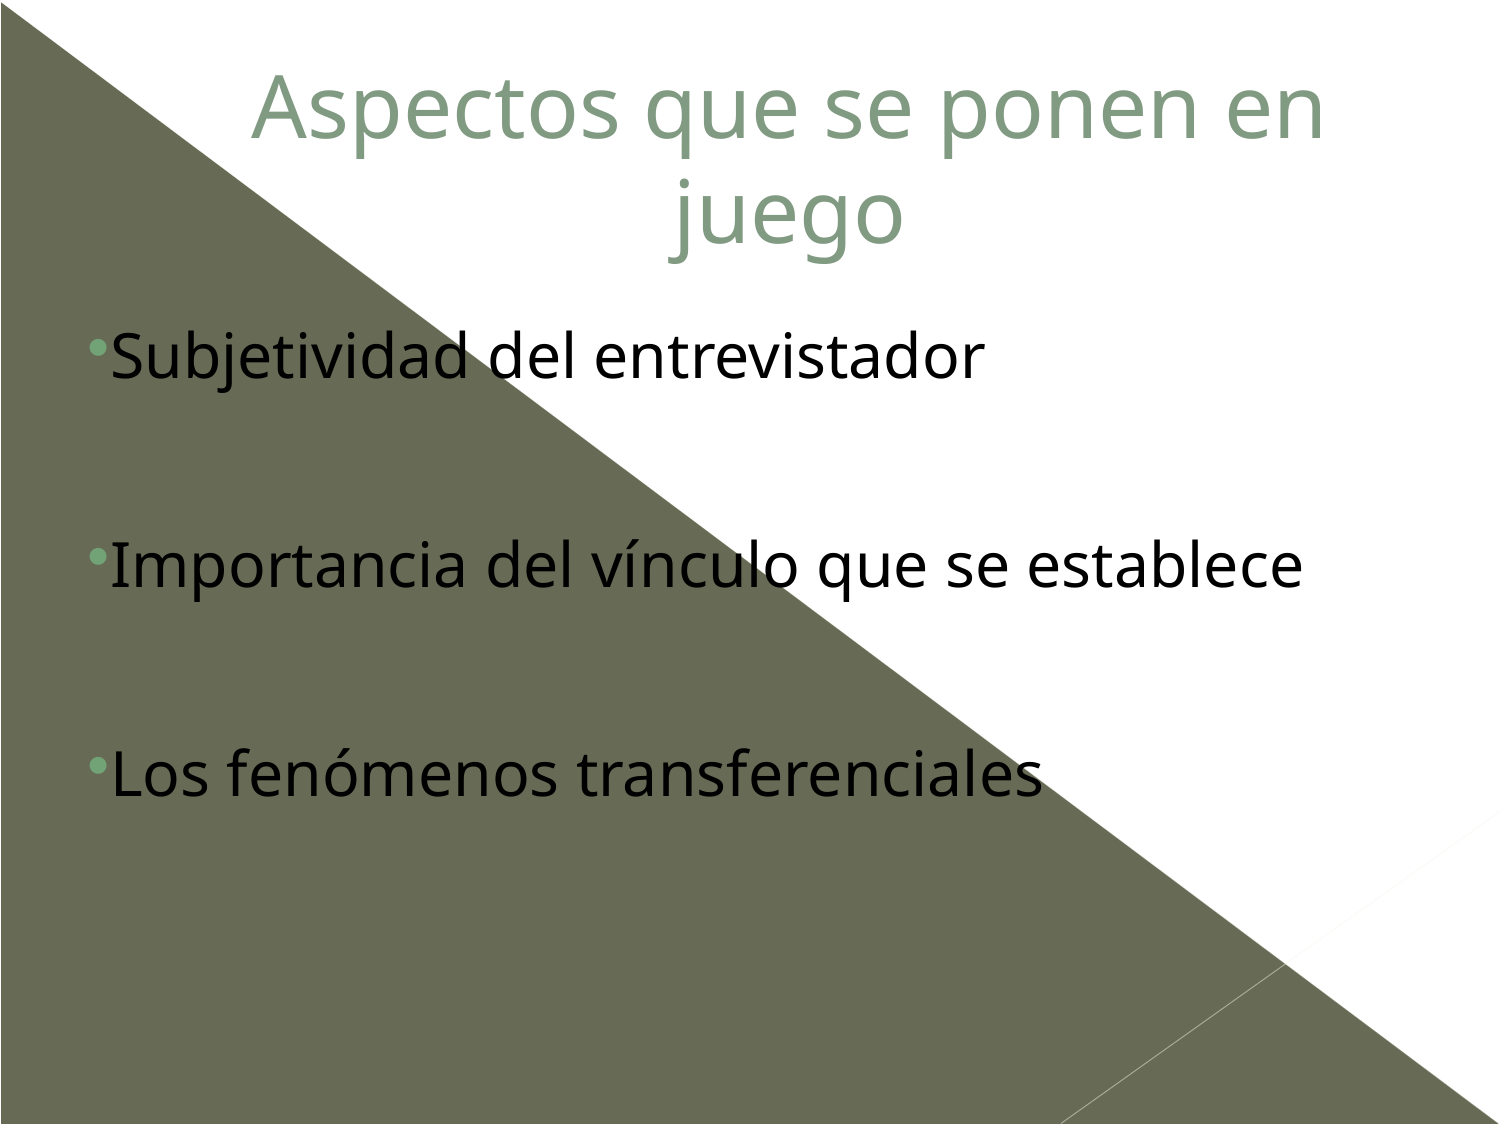

# Aspectos que se ponen en juego
Subjetividad del entrevistador
Importancia del vínculo que se establece
Los fenómenos transferenciales